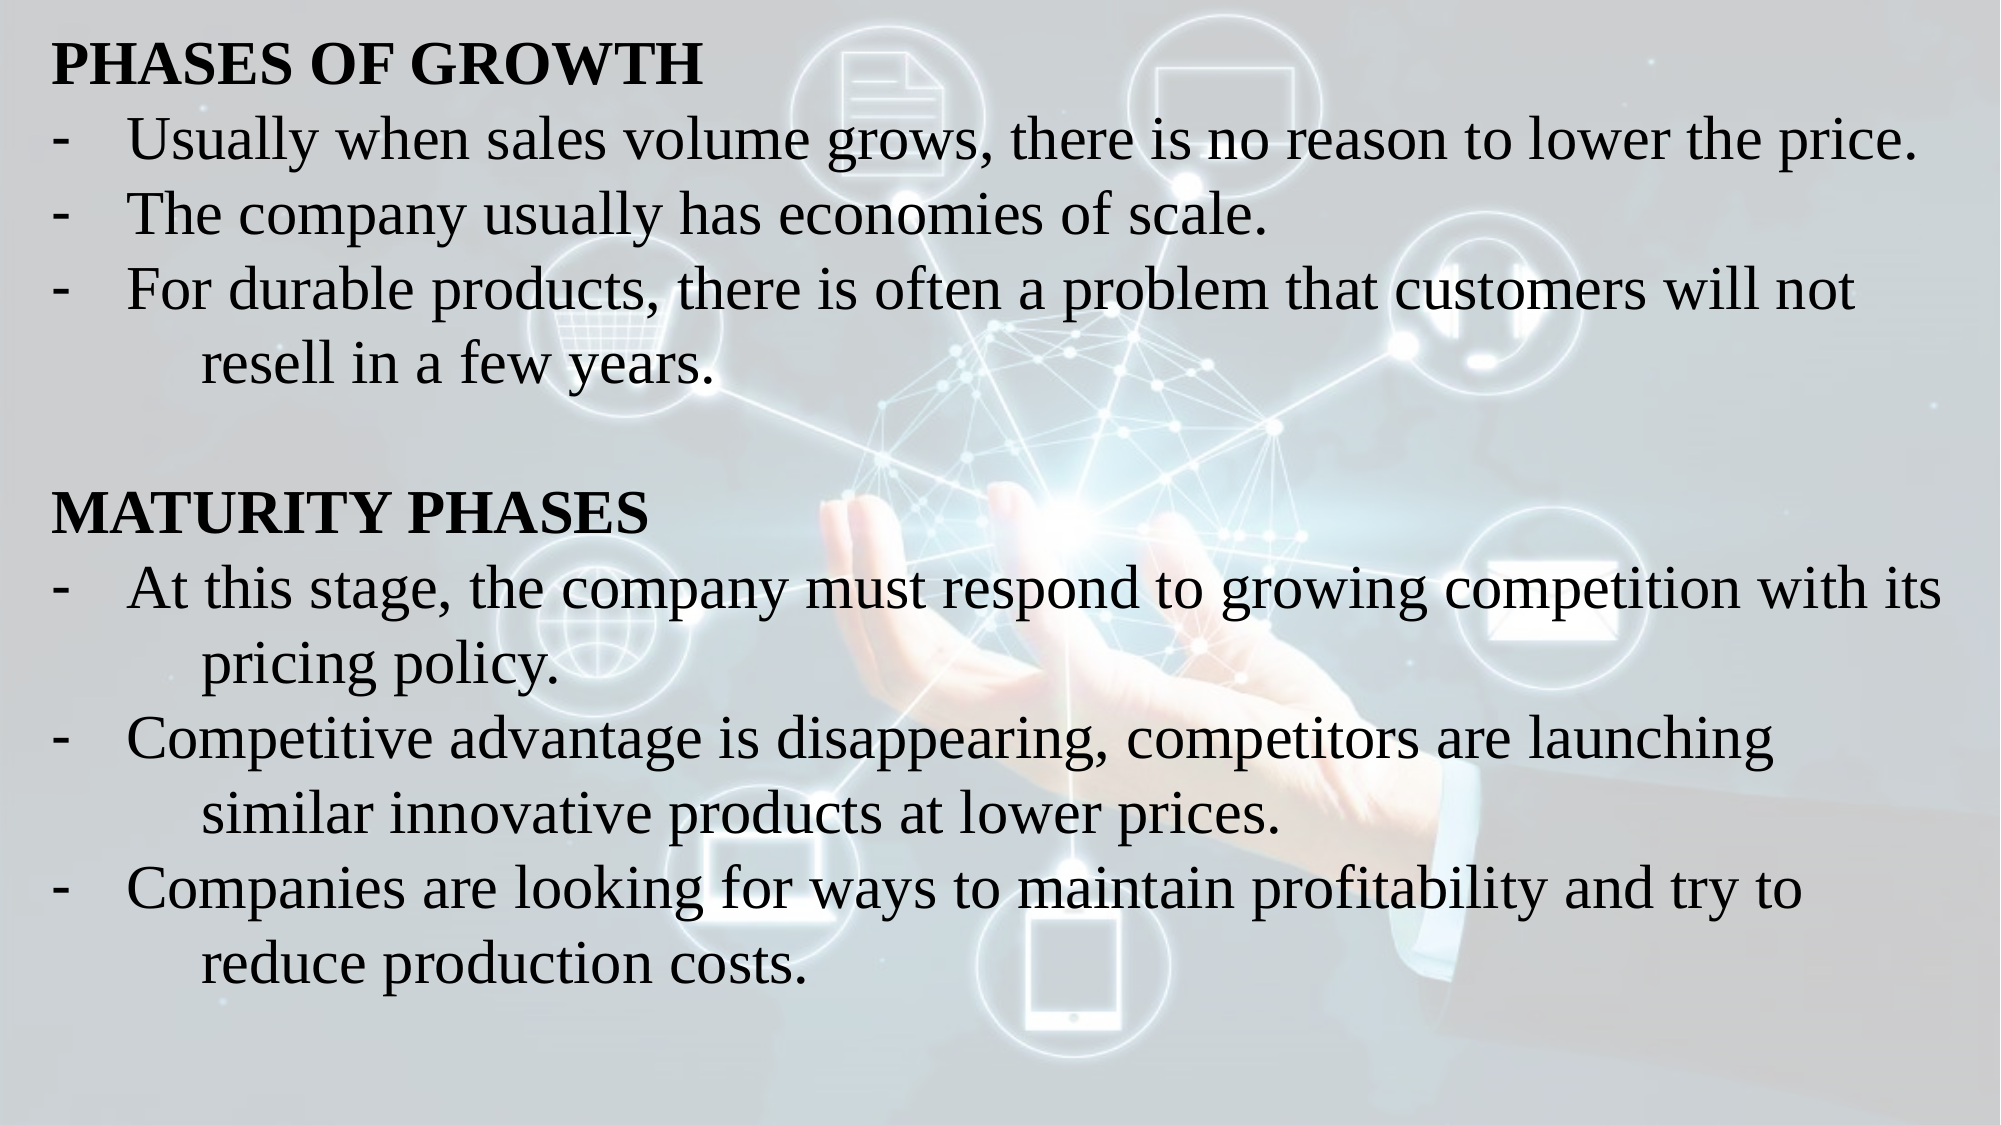

PHASES OF GROWTH
Usually when sales volume grows, there is no reason to lower the price.
The company usually has economies of scale.
For durable products, there is often a problem that customers will not resell in a few years.
MATURITY PHASES
At this stage, the company must respond to growing competition with its pricing policy.
Competitive advantage is disappearing, competitors are launching similar innovative products at lower prices.
Companies are looking for ways to maintain profitability and try to reduce production costs.